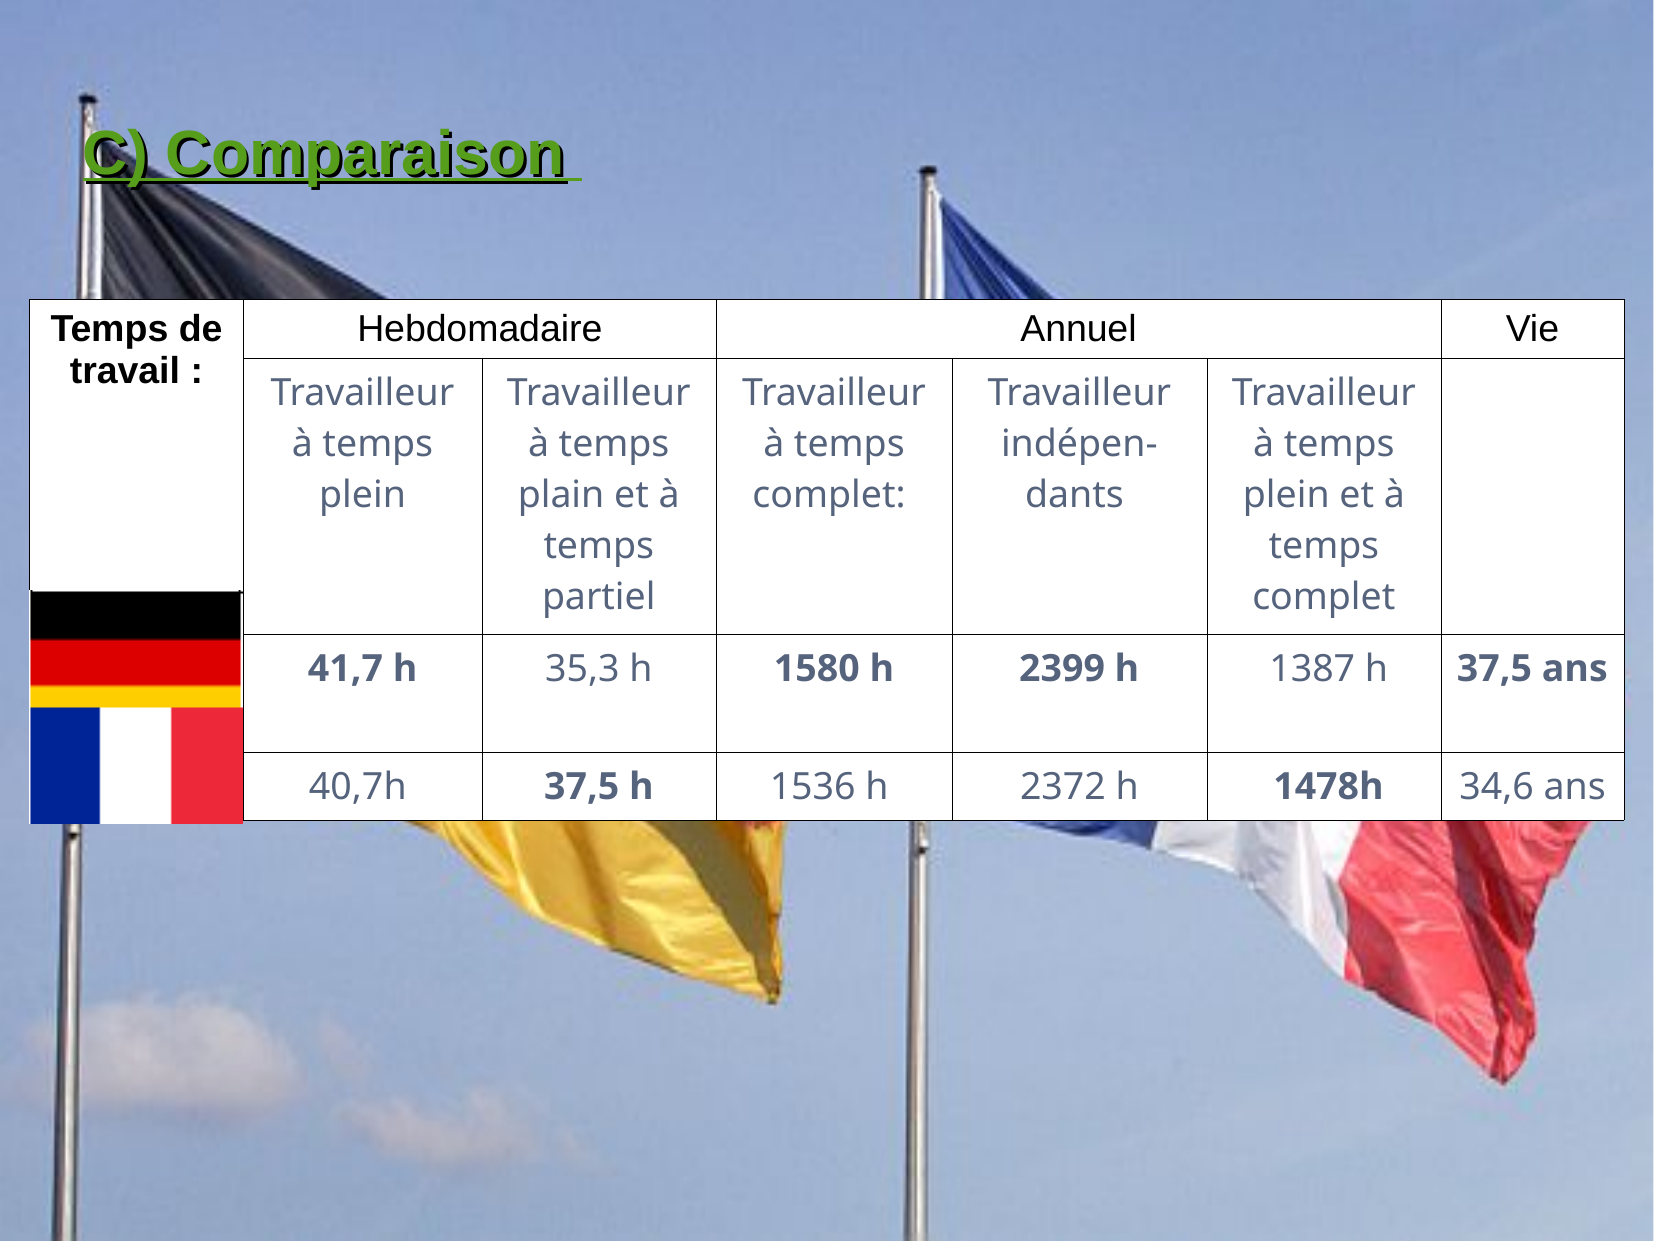

#
C) Comparaison
| Temps de travail : | Hebdomadaire | | Annuel | | | Vie |
| --- | --- | --- | --- | --- | --- | --- |
| | Travailleur à temps plein | Travailleur à temps plain et à temps partiel | Travailleur à temps complet: | Travailleur indépen- dants | Travailleur à temps plein et à temps complet | |
| | 41,7 h | 35,3 h | 1580 h | 2399 h | 1387 h | 37,5 ans |
| | 40,7h | 37,5 h | 1536 h | 2372 h | 1478h | 34,6 ans |